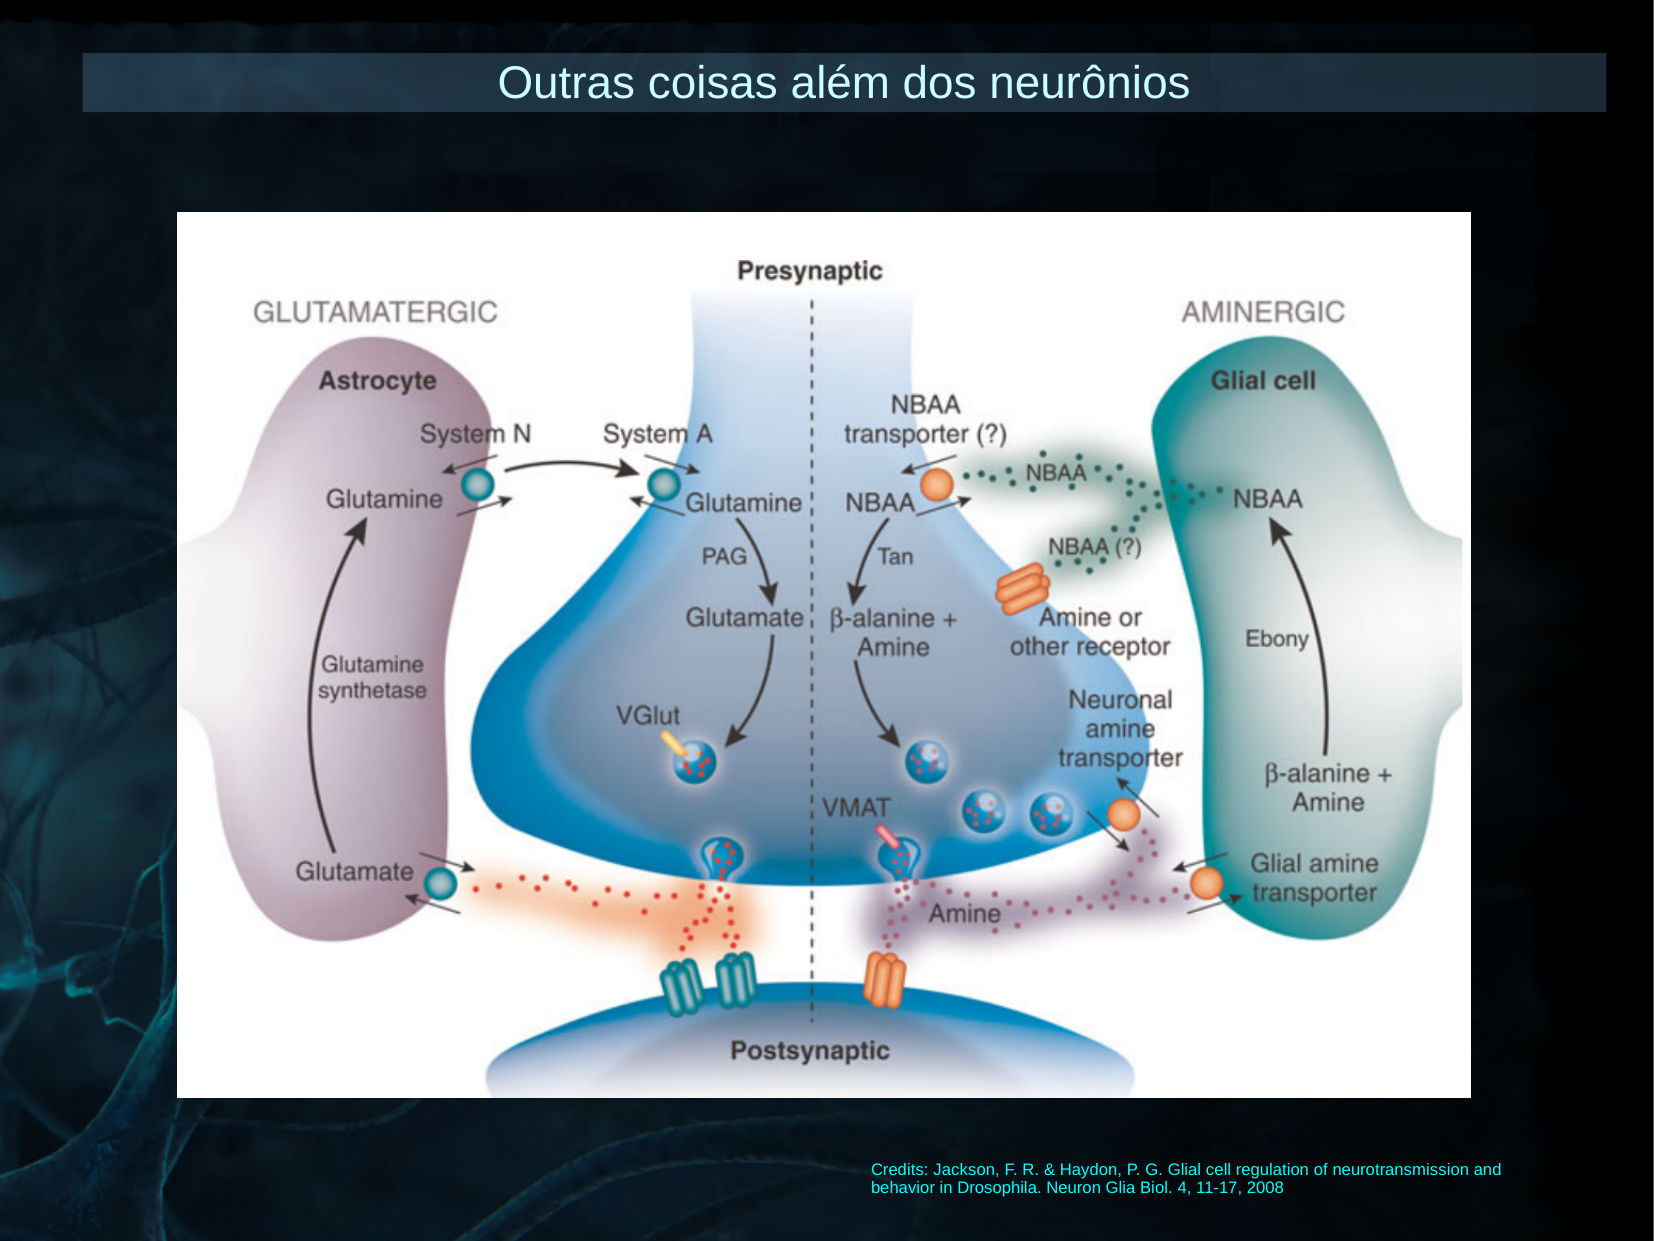

Outras coisas além dos neurônios
Credits: Jackson, F. R. & Haydon, P. G. Glial cell regulation of neurotransmission and behavior in Drosophila. Neuron Glia Biol. 4, 11-17, 2008